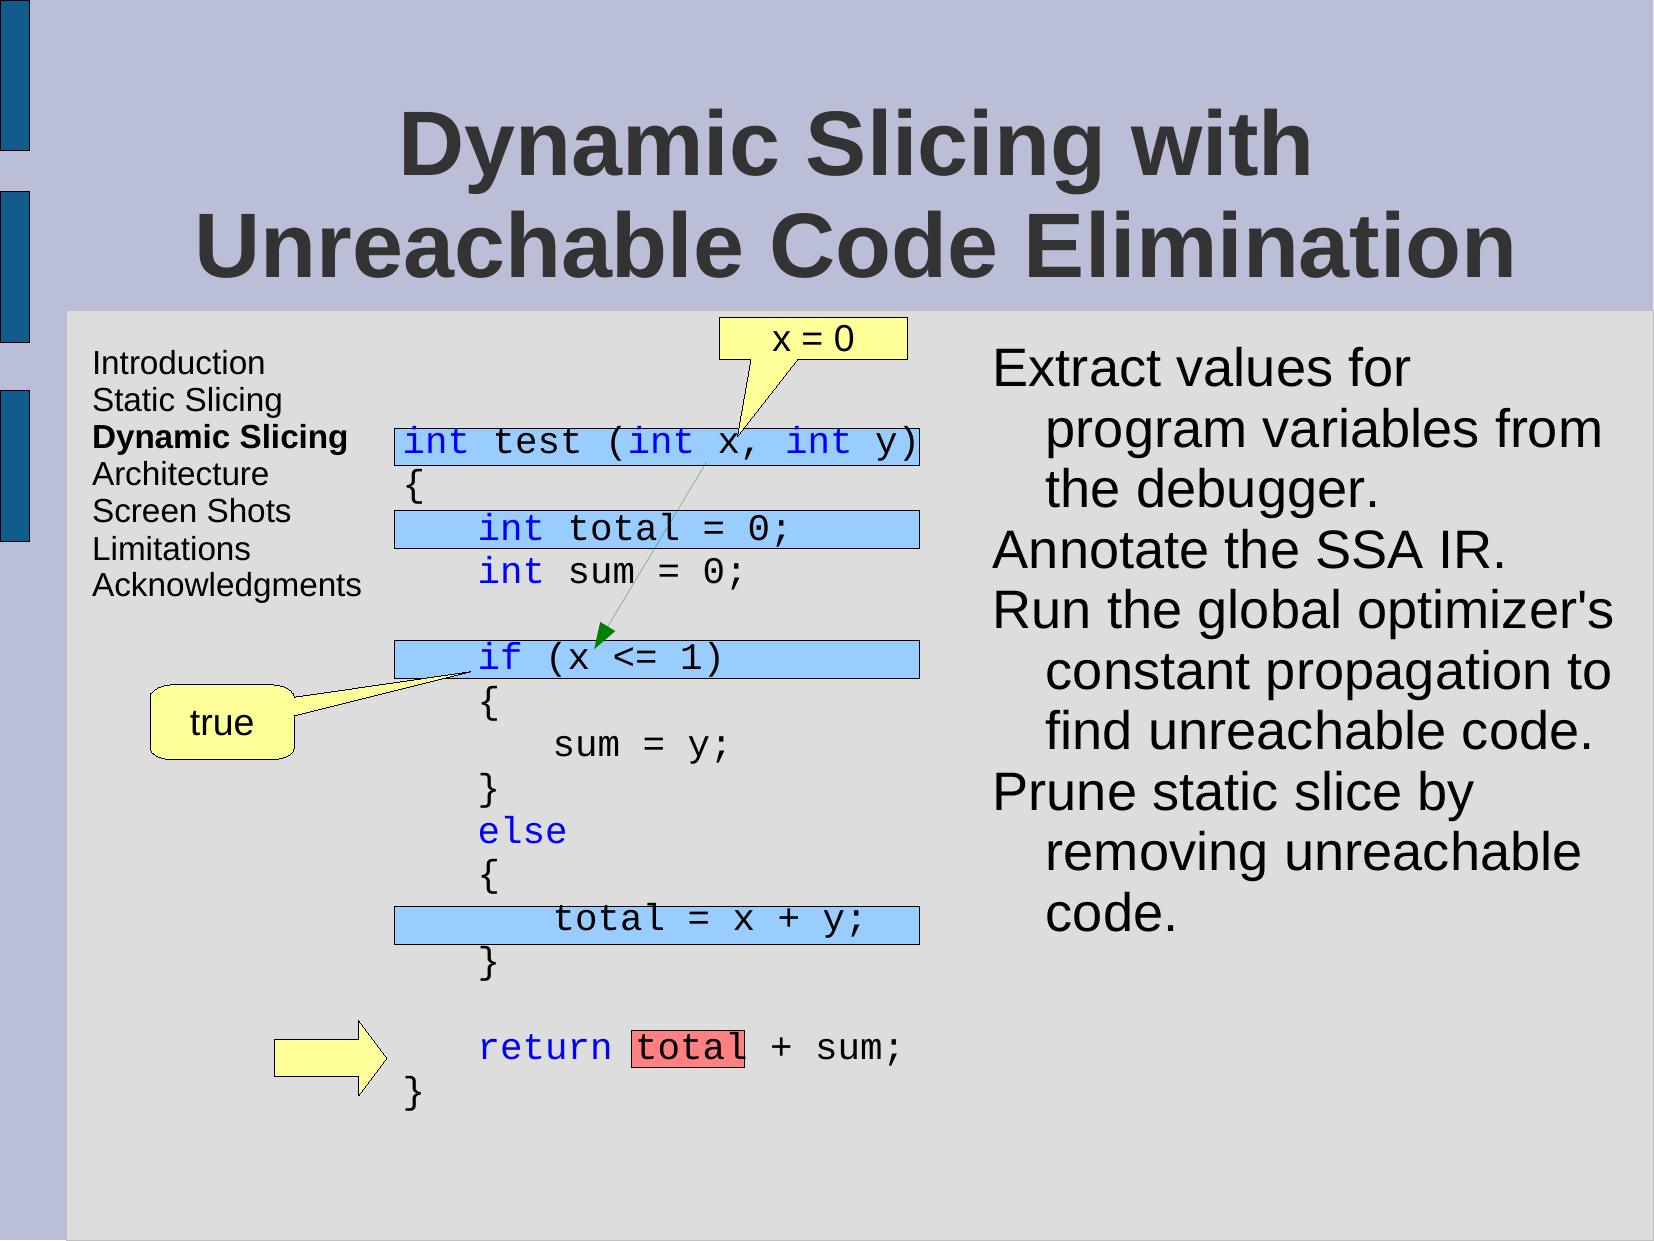

# Dynamic Slicing with Unreachable Code Elimination
x = 0
Extract values for program variables from the debugger.
Annotate the SSA IR.
Run the global optimizer's constant propagation to find unreachable code.
Prune static slice by removing unreachable code.
Introduction
Static Slicing
Dynamic Slicing
Architecture
Screen Shots
Limitations
Acknowledgments
int test (int x, int y)
{
int total = 0;
int sum = 0;
if (x <= 1)
{
sum = y;
}
else
{
total = x + y;
}
return total + sum;
}
true